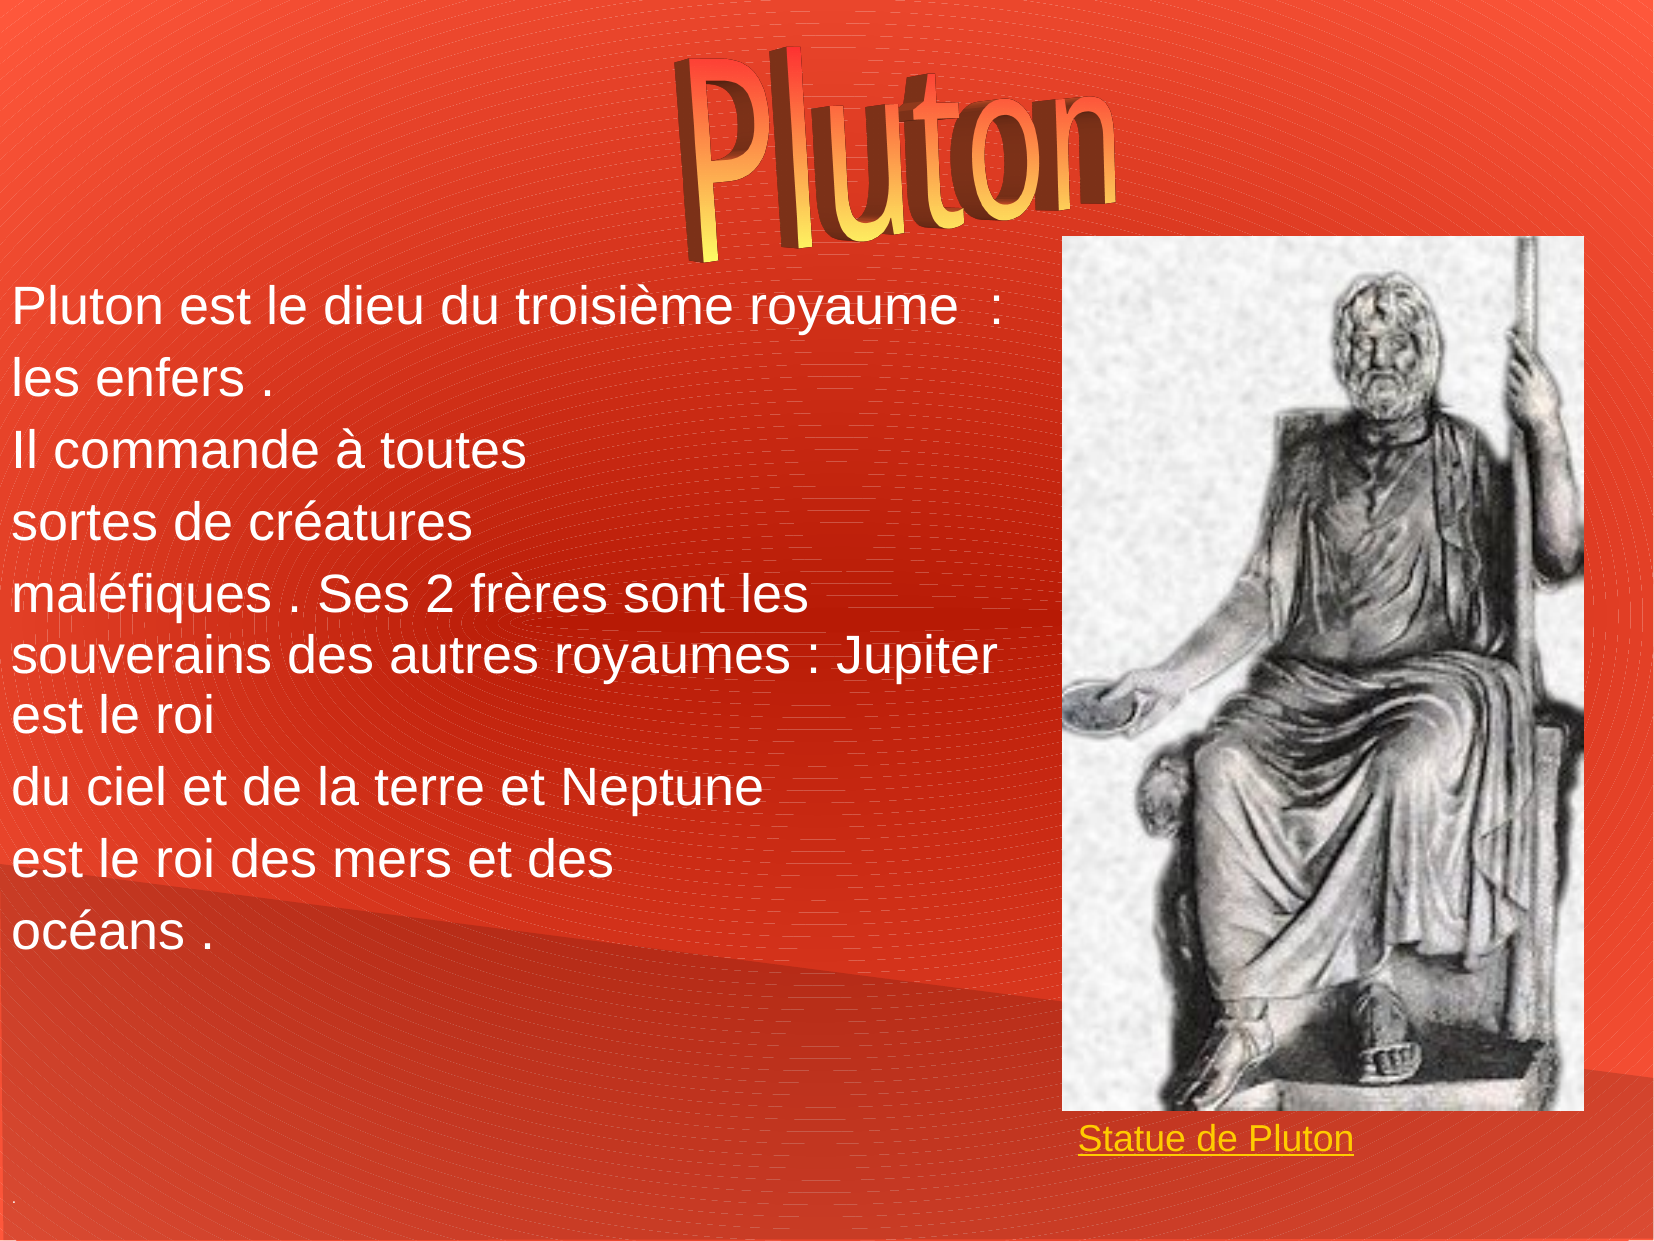

Pluton est le dieu du troisième royaume  :
les enfers .
Il commande à toutes
sortes de créatures
maléfiques . Ses 2 frères sont les souverains des autres royaumes : Jupiter est le roi
du ciel et de la terre et Neptune
est le roi des mers et des
océans .
.
Pluton
#
Statue de Pluton